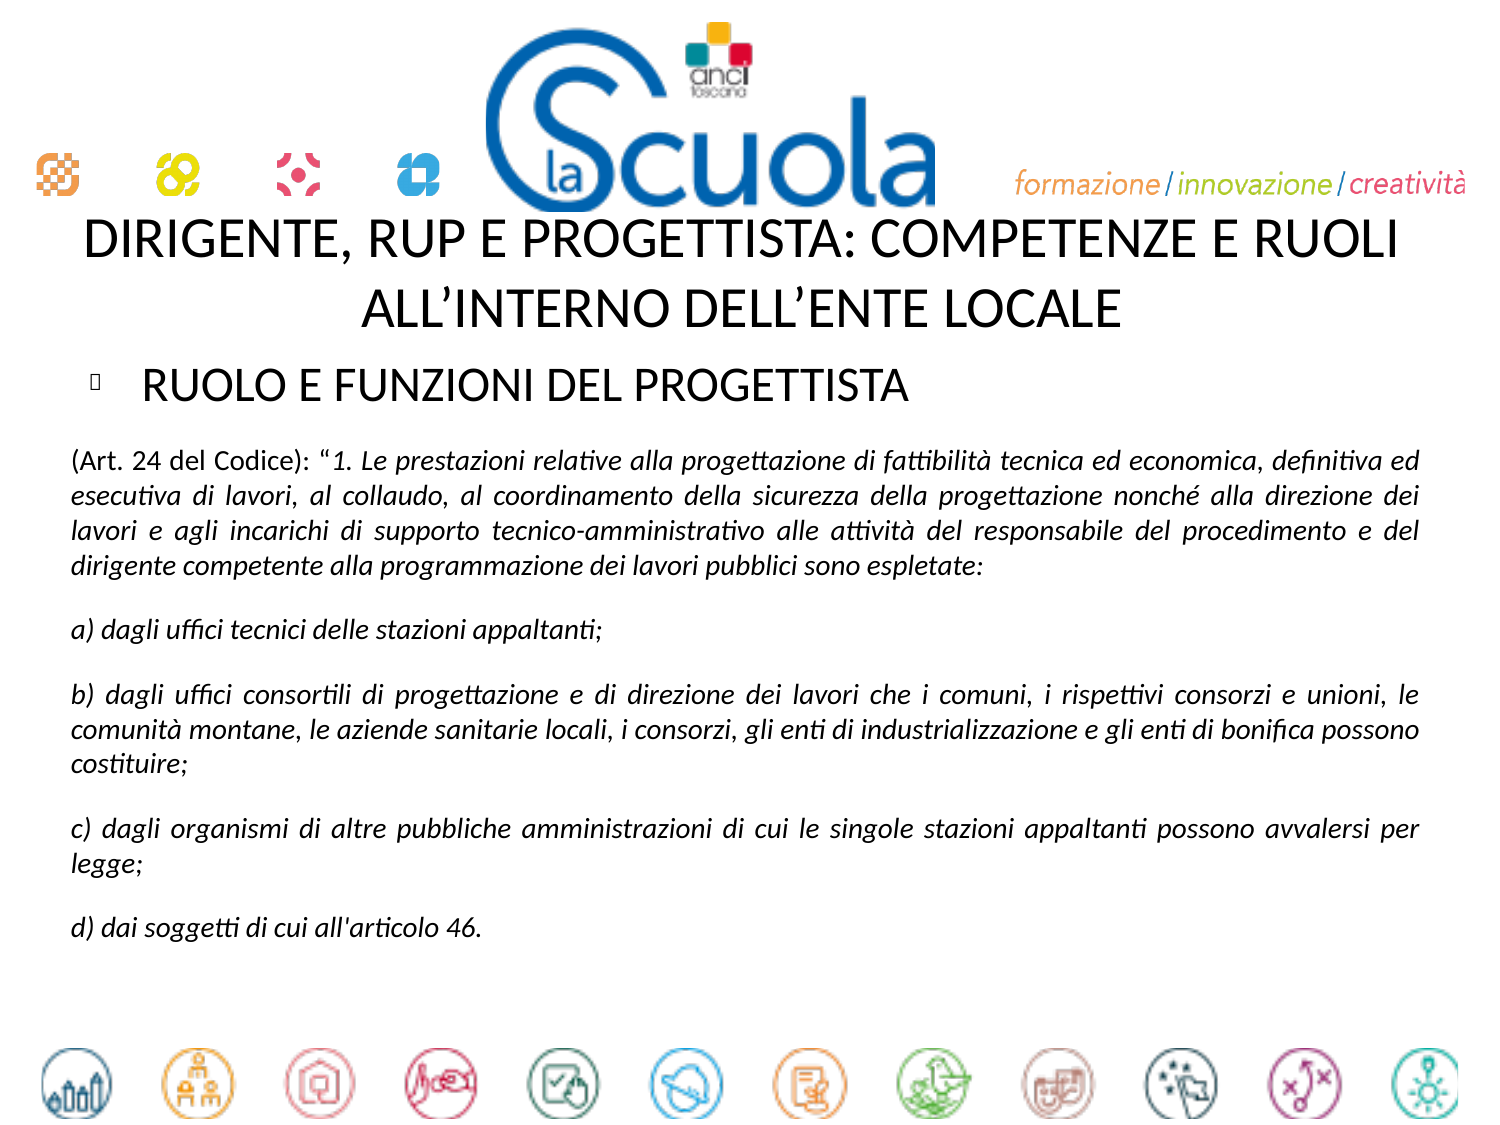

DIRIGENTE, RUP E PROGETTISTA: COMPETENZE E RUOLI ALL’INTERNO DELL’ENTE LOCALE
RUOLO E FUNZIONI DEL PROGETTISTA
(Art. 24 del Codice): “1. Le prestazioni relative alla progettazione di fattibilità tecnica ed economica, definitiva ed esecutiva di lavori, al collaudo, al coordinamento della sicurezza della progettazione nonché alla direzione dei lavori e agli incarichi di supporto tecnico-amministrativo alle attività del responsabile del procedimento e del dirigente competente alla programmazione dei lavori pubblici sono espletate:
a) dagli uffici tecnici delle stazioni appaltanti;
b) dagli uffici consortili di progettazione e di direzione dei lavori che i comuni, i rispettivi consorzi e unioni, le comunità montane, le aziende sanitarie locali, i consorzi, gli enti di industrializzazione e gli enti di bonifica possono costituire;
c) dagli organismi di altre pubbliche amministrazioni di cui le singole stazioni appaltanti possono avvalersi per legge;
d) dai soggetti di cui all'articolo 46.